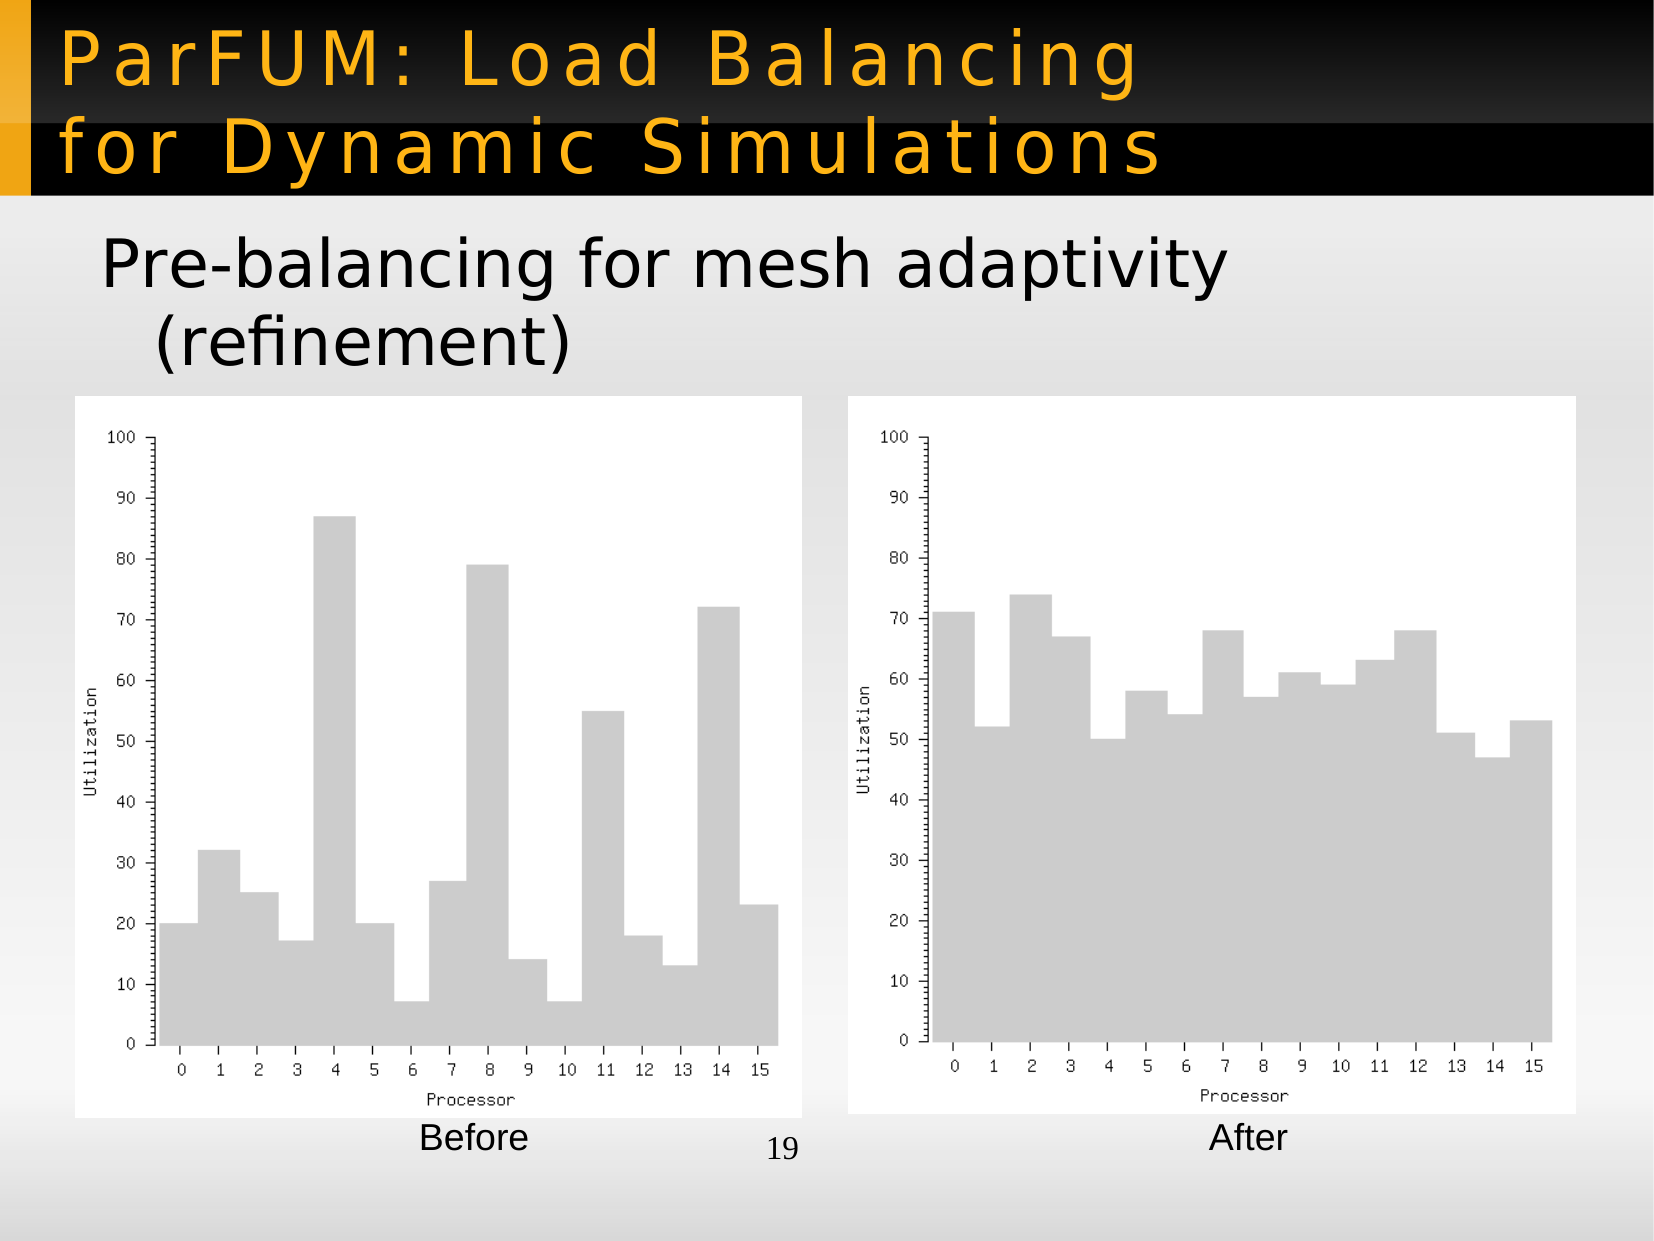

# ParFUM: Load Balancing for Dynamic Simulations
Pre-balancing for mesh adaptivity (refinement)
Before
After
19